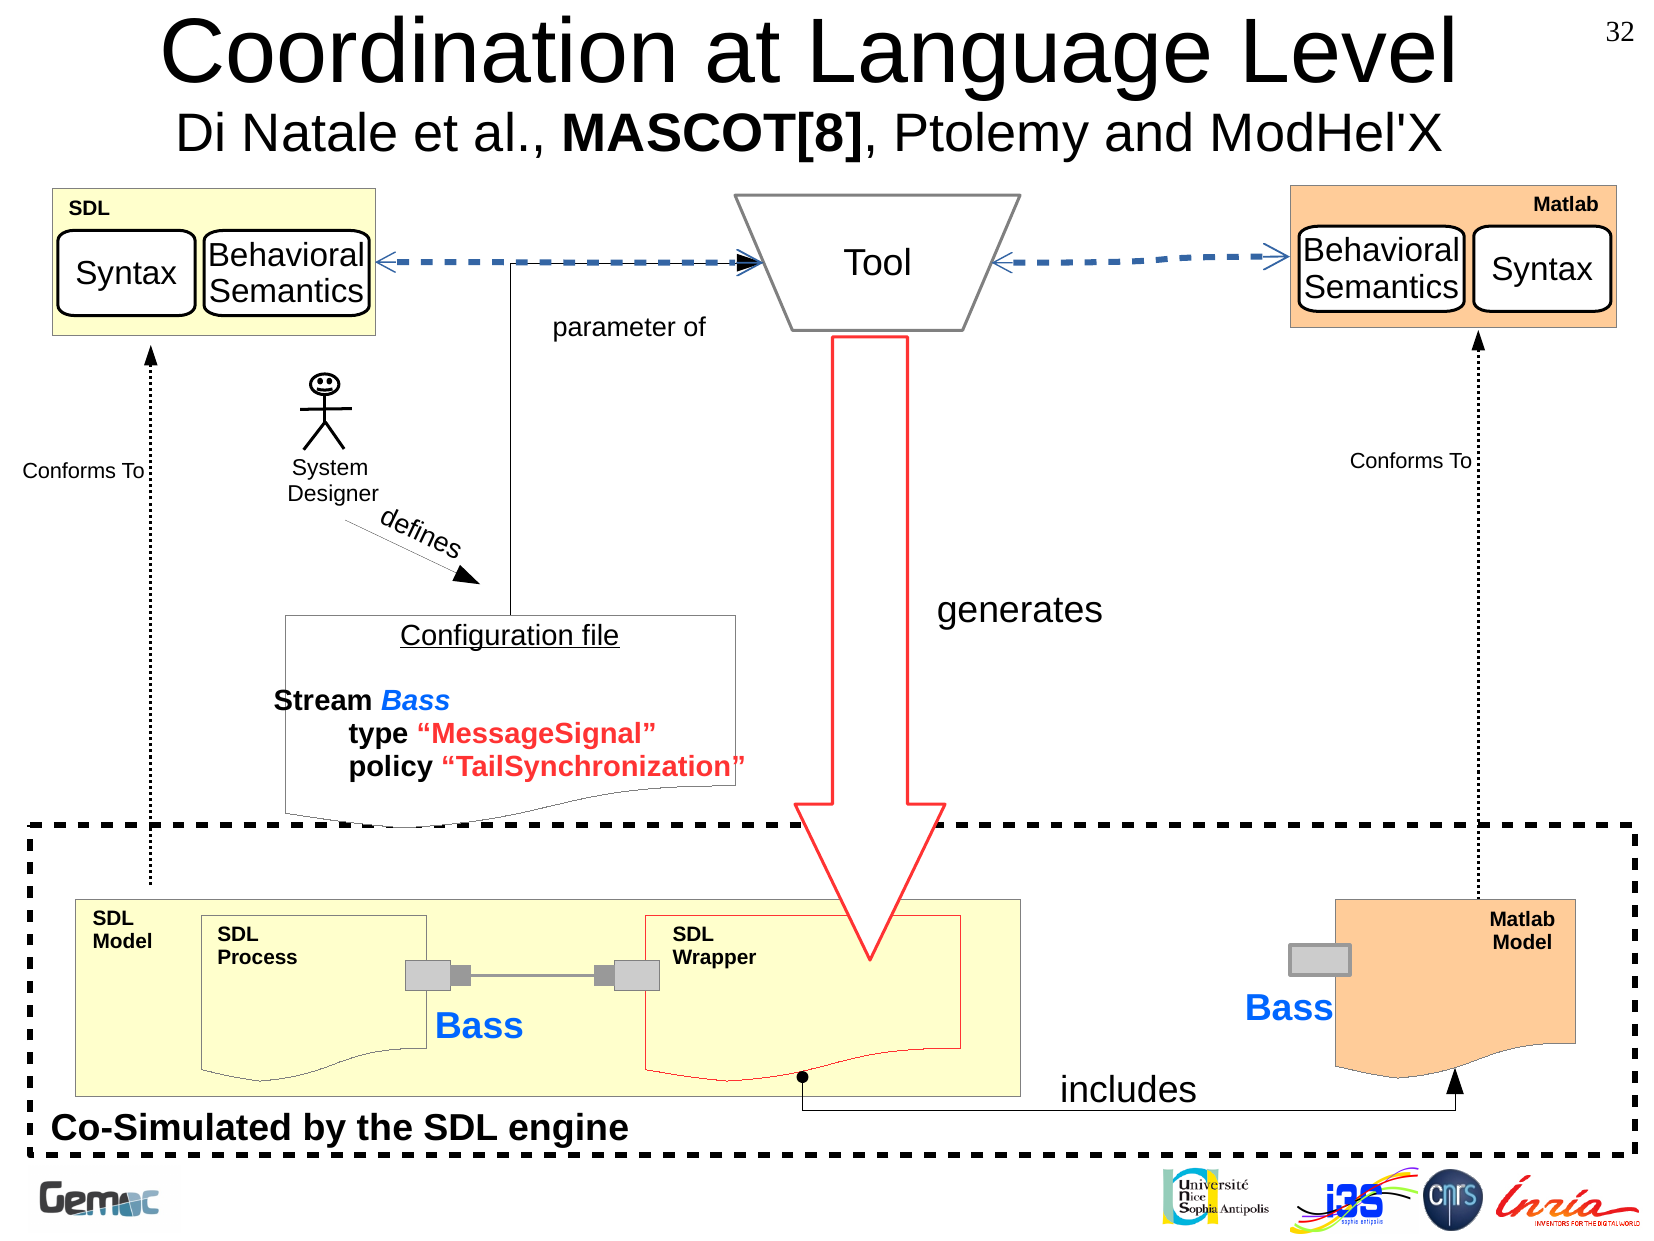

# Coordination at Language Level Di Natale et al., MASCOT[8], Ptolemy and ModHel'X
32
Matlab
SDL
Tool
Behavioral
Semantics
Syntax
Syntax
Behavioral
Semantics
Conforms To
 			generates
Conforms To
System
Designer
defines
Configuration file
Stream Bass
	type “MessageSignal”
	policy “TailSynchronization”
SDL
Model
Matlab
Model
SDL
Process
SDL
Wrapper
Bass
Bass
Co-Simulated by the SDL engine
Language 2
Language 2
Language 2
Language 2
Language 2
Language 2
 generates
 generates
 generates
 generates
 generates
 generates
Conforms to
Conforms to
Conforms to
Conforms to
Conforms to
Conforms to
System
Designer
System
Designer
System
Designer
System
Designer
System
Designer
System
Designer
defines
defines
defines
defines
defines
defines
Model 1
Model 2
Model 3
Model 1
Model 2
Model 3
Model 1
Model 2
Model 3
Model 1
Model 2
Model 3
Model 1
Model 2
Model 3
Model 1
Model 2
Model 3
 Coordination
/
Communication
 Coordination
/
Communication
 Coordination
/
Communication
 Coordination
/
Communication
 Coordination
/
Communication
 Coordination
/
Communication
Model A
Model B
Model B
Model A
Model B
Model B
Model A
Model B
Model B
Model A
Model B
Model B
Model A
Model B
Model B
Model A
Model B
Model B